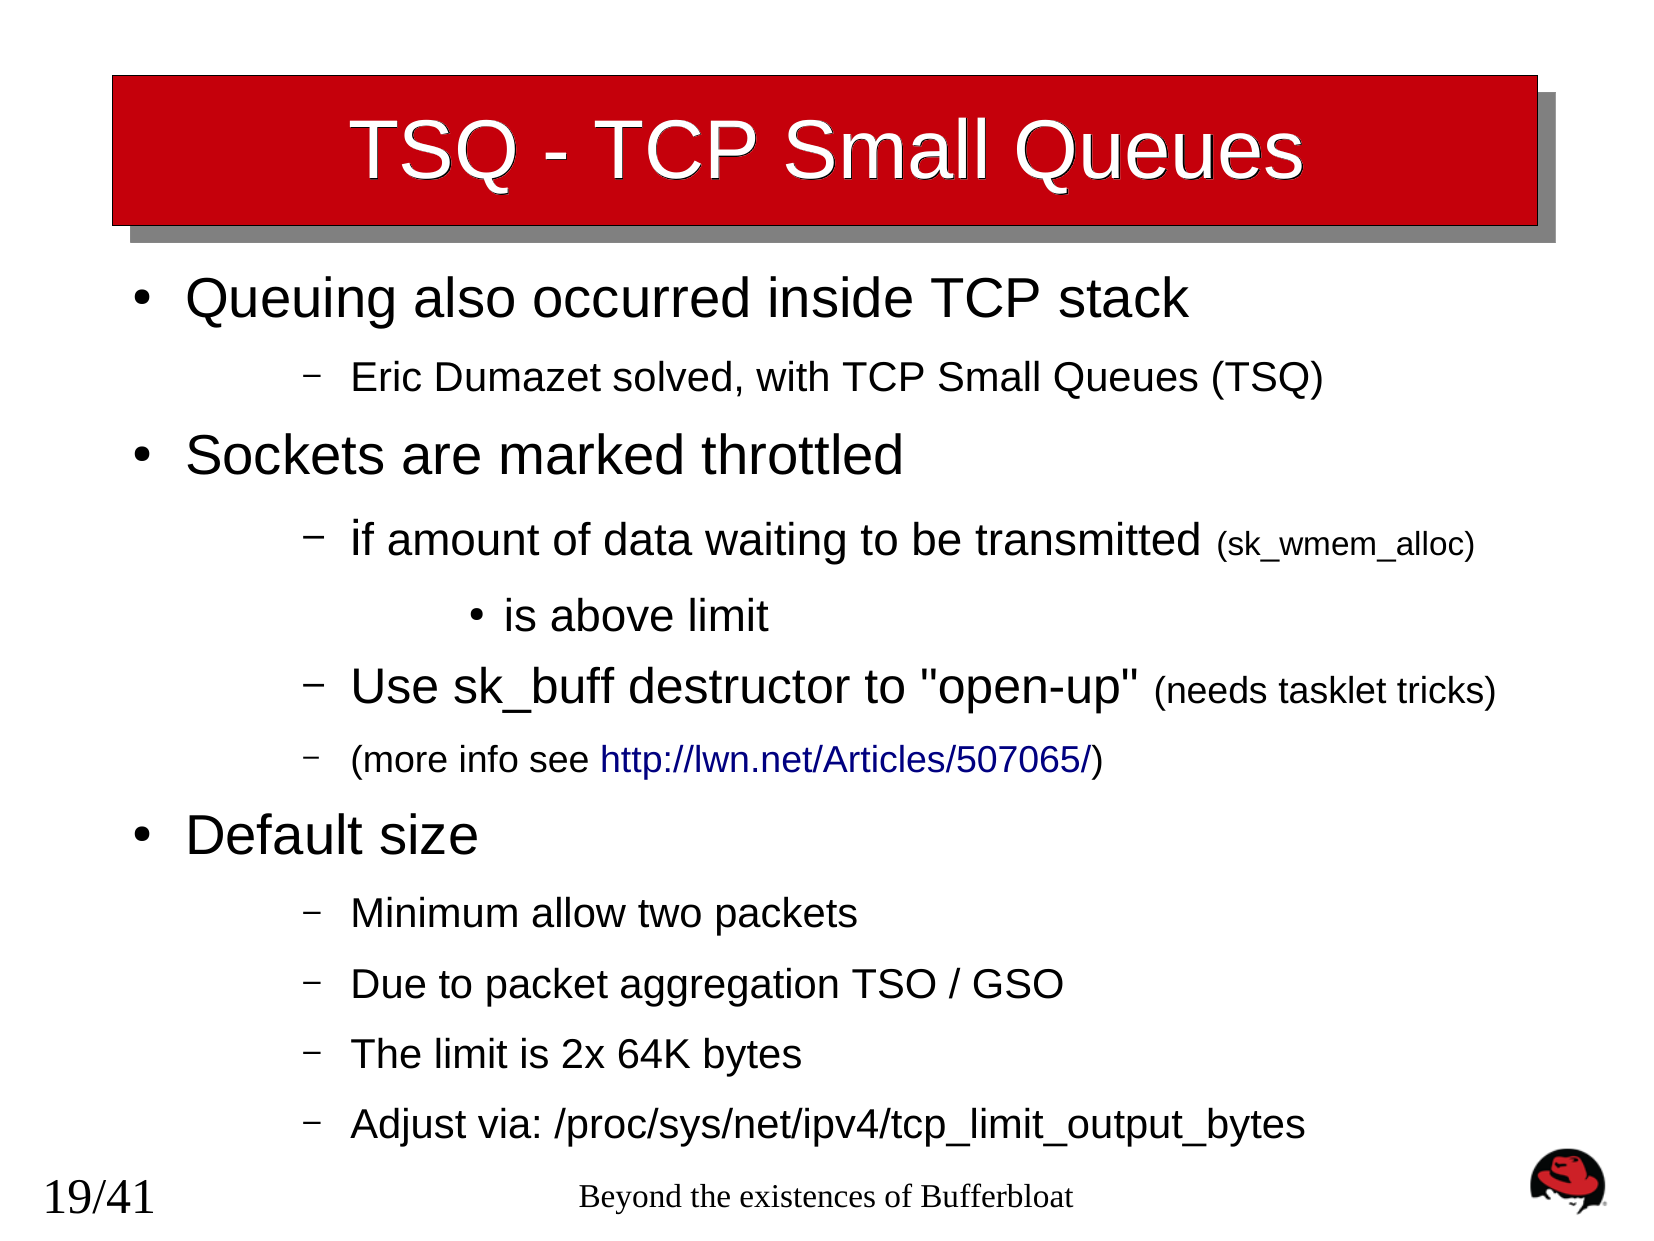

# TSQ - TCP Small Queues
Queuing also occurred inside TCP stack
Eric Dumazet solved, with TCP Small Queues (TSQ)
Sockets are marked throttled
if amount of data waiting to be transmitted (sk_wmem_alloc)
is above limit
Use sk_buff destructor to "open-up" (needs tasklet tricks)
(more info see http://lwn.net/Articles/507065/)
Default size
Minimum allow two packets
Due to packet aggregation TSO / GSO
The limit is 2x 64K bytes
Adjust via: /proc/sys/net/ipv4/tcp_limit_output_bytes